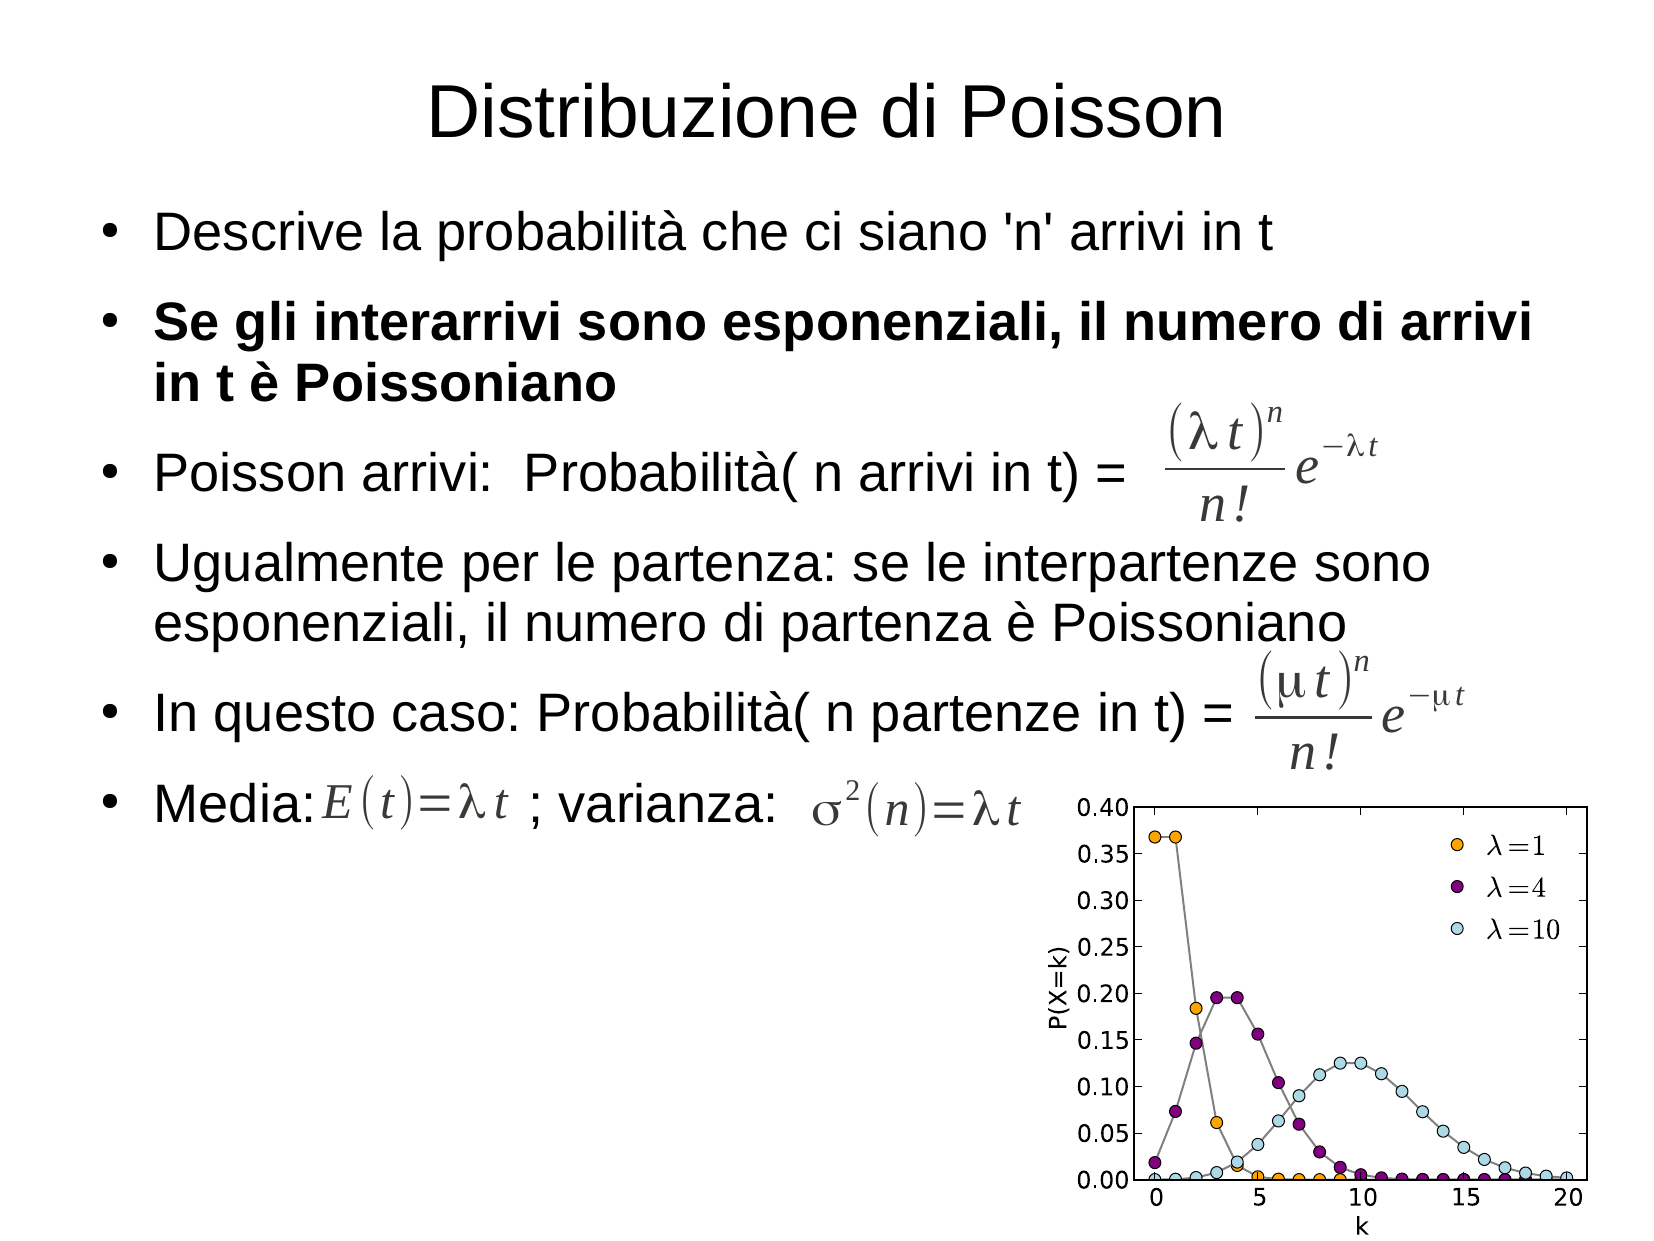

# Distribuzione di Poisson
Descrive la probabilità che ci siano 'n' arrivi in t
Se gli interarrivi sono esponenziali, il numero di arrivi in t è Poissoniano
Poisson arrivi: Probabilità( n arrivi in t) =
Ugualmente per le partenza: se le interpartenze sono esponenziali, il numero di partenza è Poissoniano
In questo caso: Probabilità( n partenze in t) =
Media: 			; varianza: